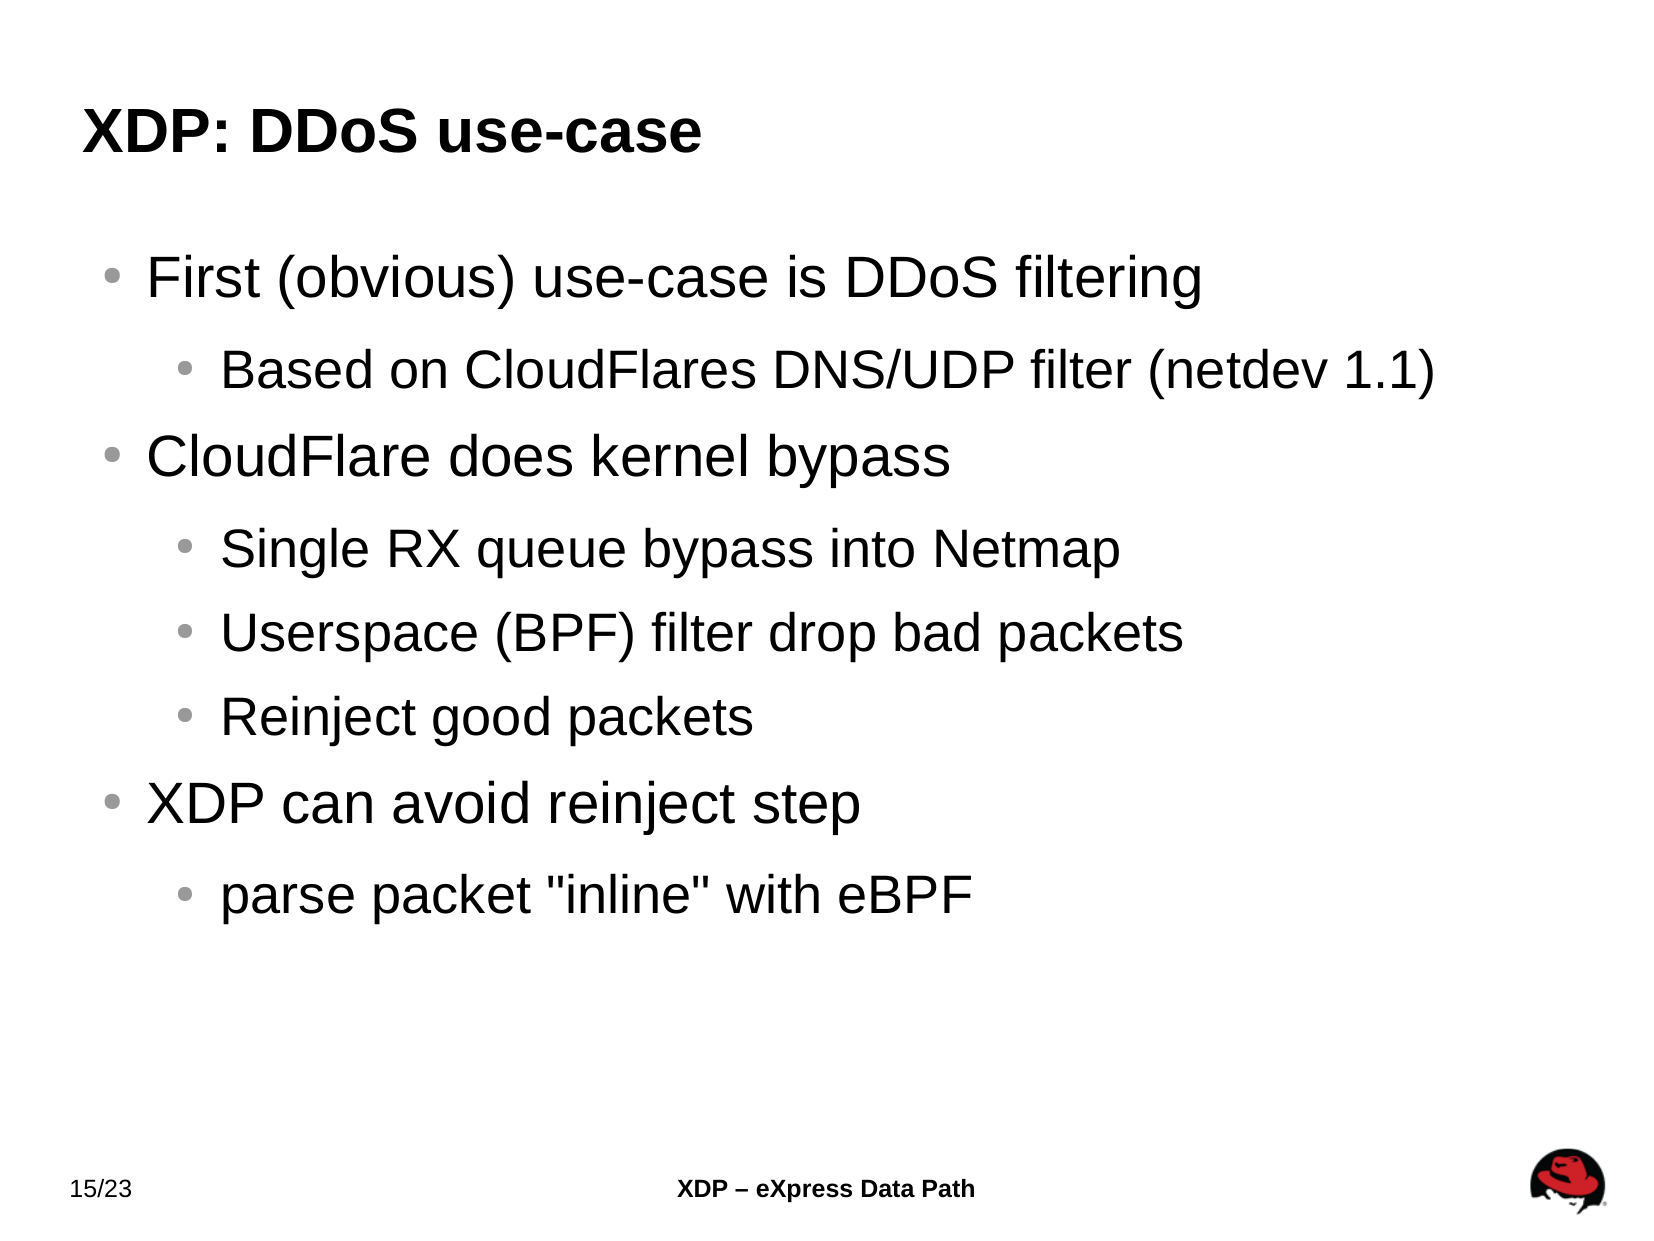

# XDP: DDoS use-case
First (obvious) use-case is DDoS filtering
Based on CloudFlares DNS/UDP filter (netdev 1.1)
CloudFlare does kernel bypass
Single RX queue bypass into Netmap
Userspace (BPF) filter drop bad packets
Reinject good packets
XDP can avoid reinject step
parse packet "inline" with eBPF